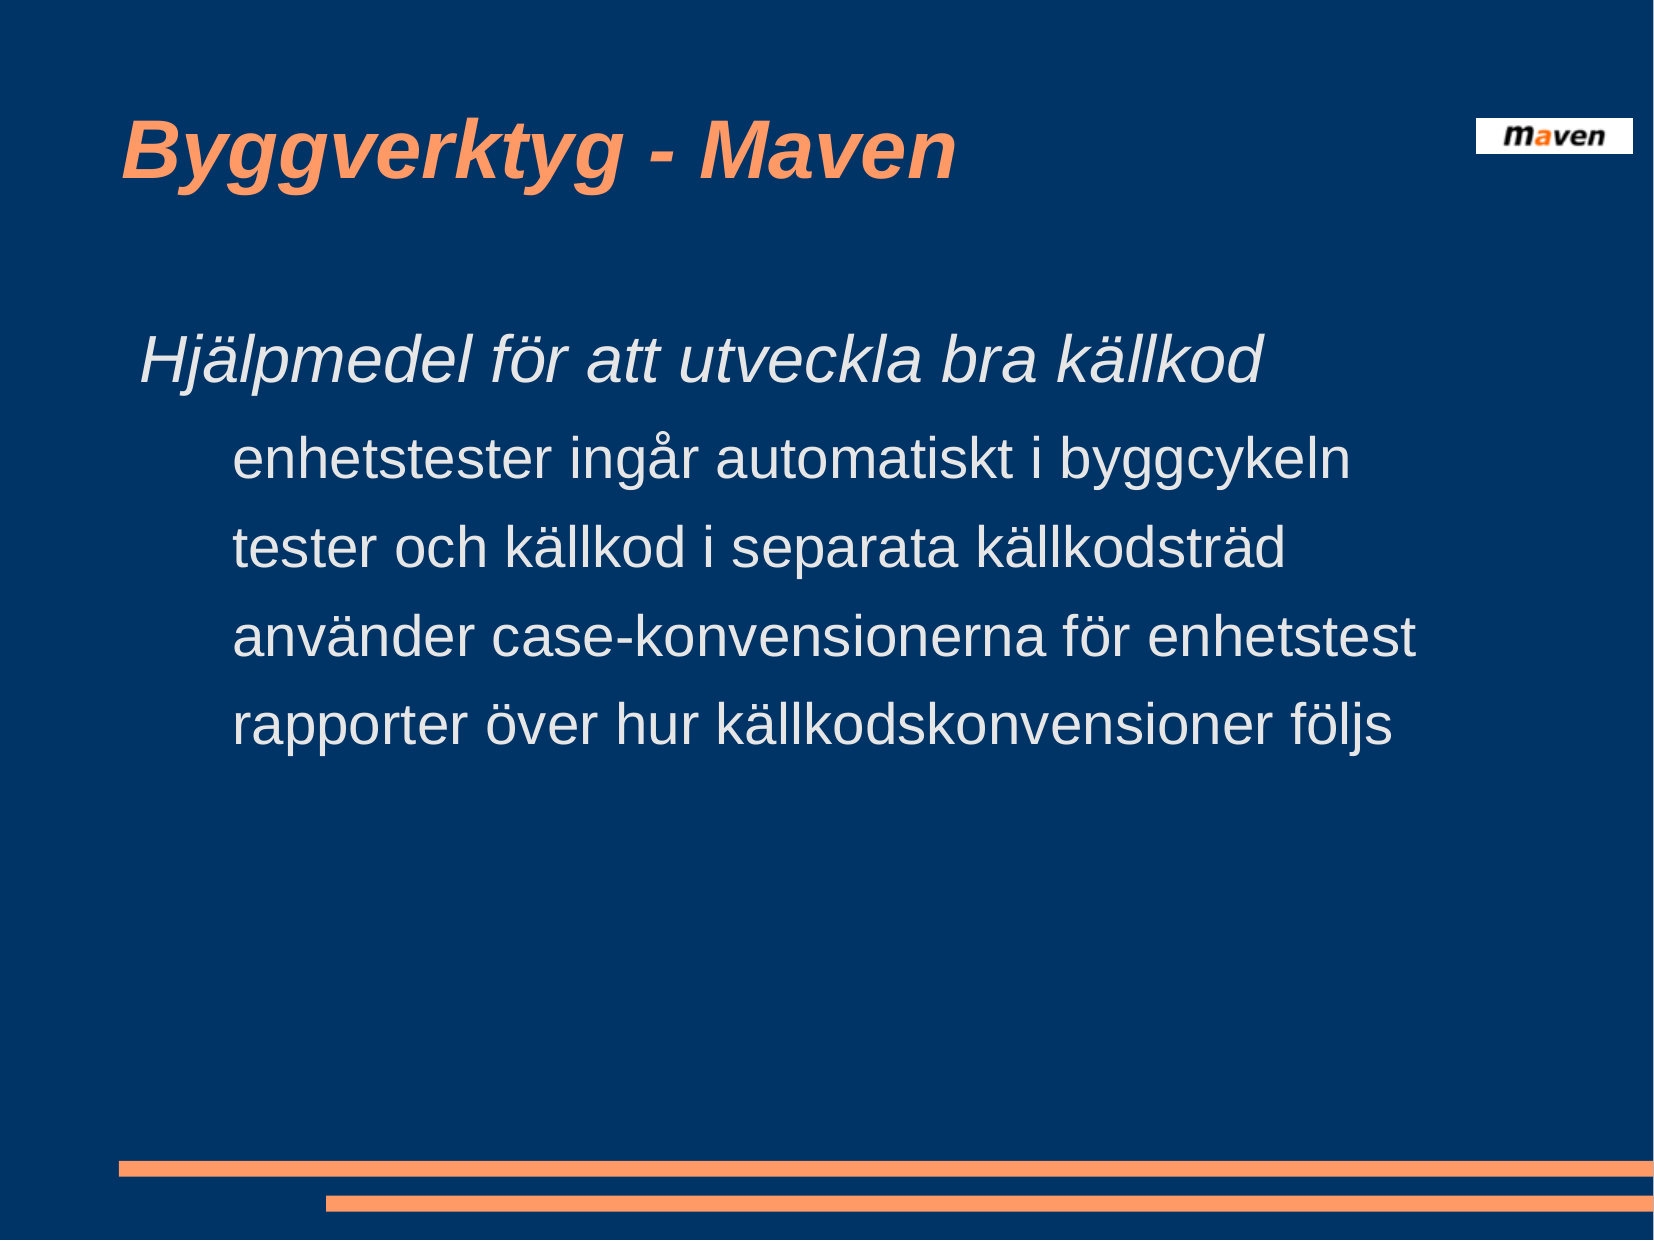

# Byggverktyg - Maven
Hjälpmedel för att utveckla bra källkod
 enhetstester ingår automatiskt i byggcykeln
 tester och källkod i separata källkodsträd
 använder case-konvensionerna för enhetstest
 rapporter över hur källkodskonvensioner följs